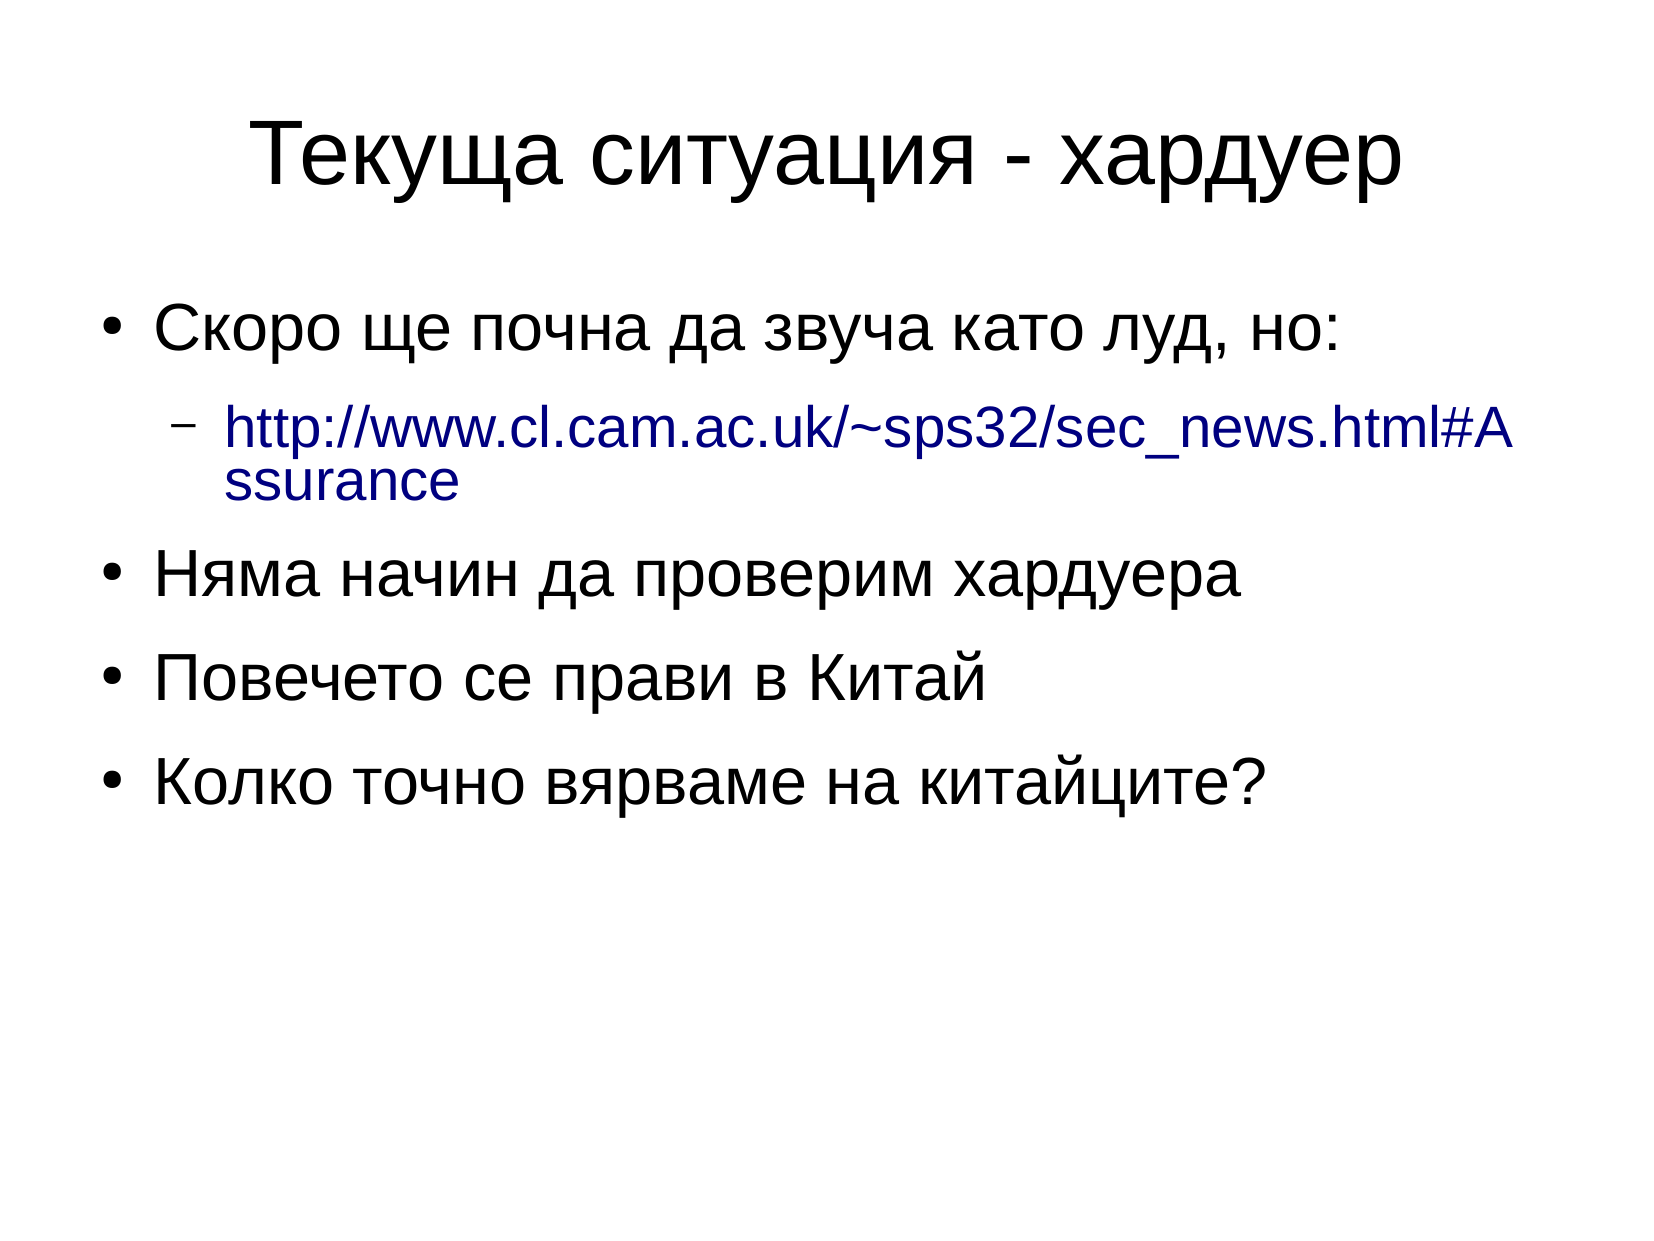

# Текуща ситуация - хардуер
Скоро ще почна да звуча като луд, но:
http://www.cl.cam.ac.uk/~sps32/sec_news.html#Assurance
Няма начин да проверим хардуера
Повечето се прави в Китай
Колко точно вярваме на китайците?